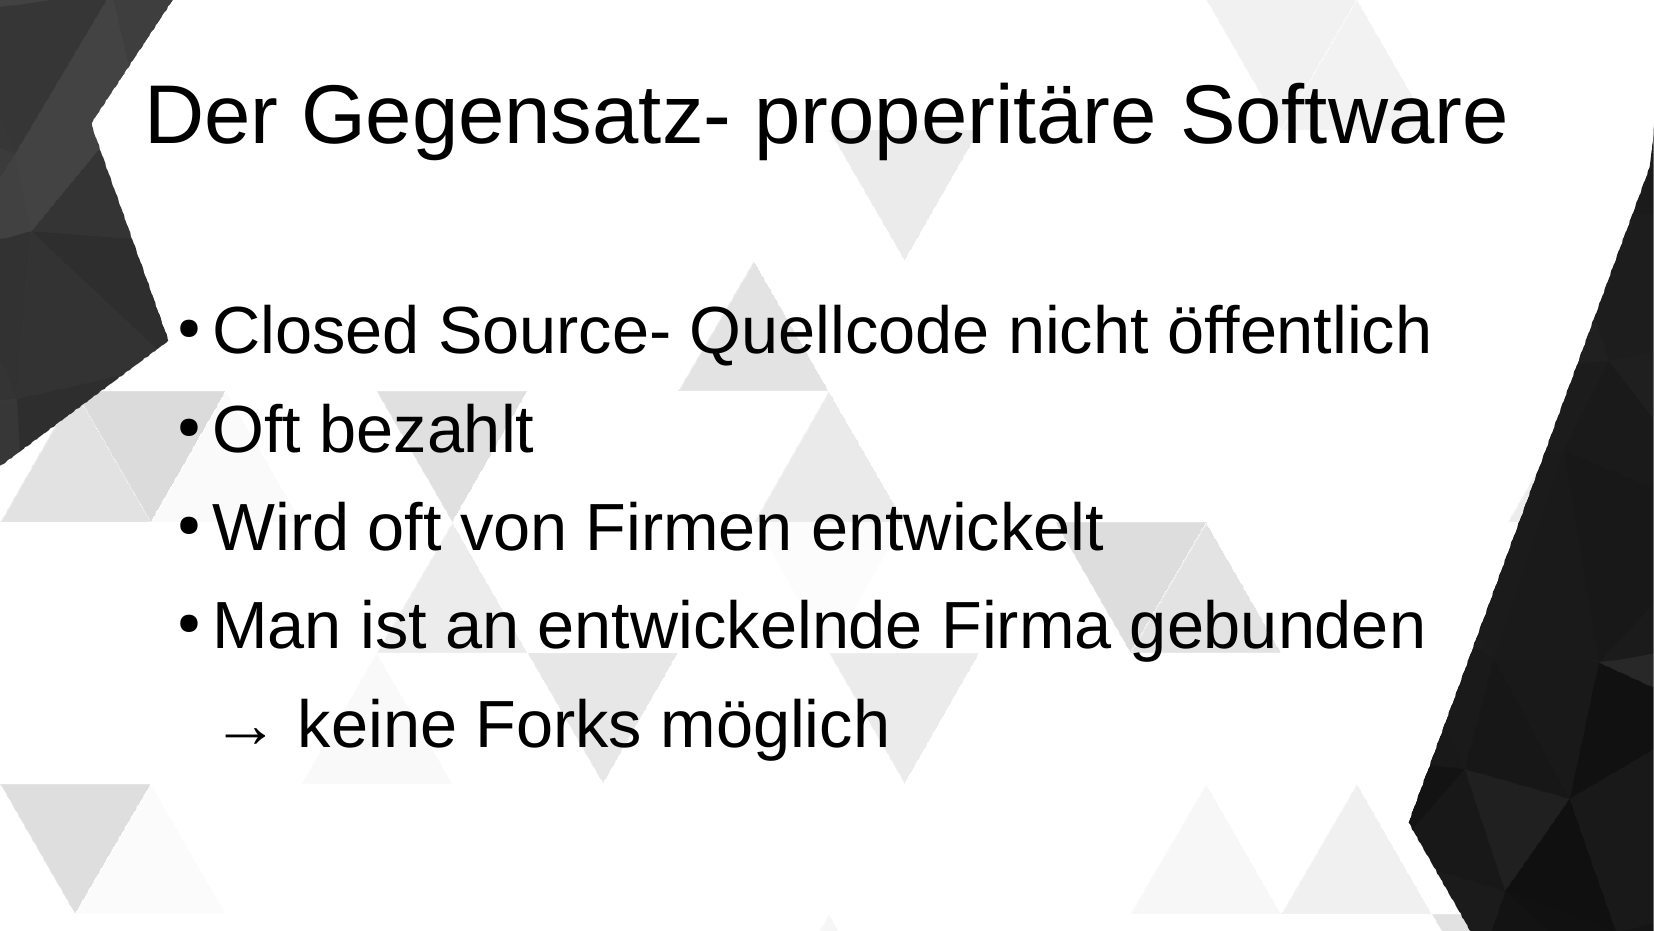

# Der Gegensatz- properitäre Software
Closed Source- Quellcode nicht öffentlich
Oft bezahlt
Wird oft von Firmen entwickelt
Man ist an entwickelnde Firma gebunden
→ keine Forks möglich